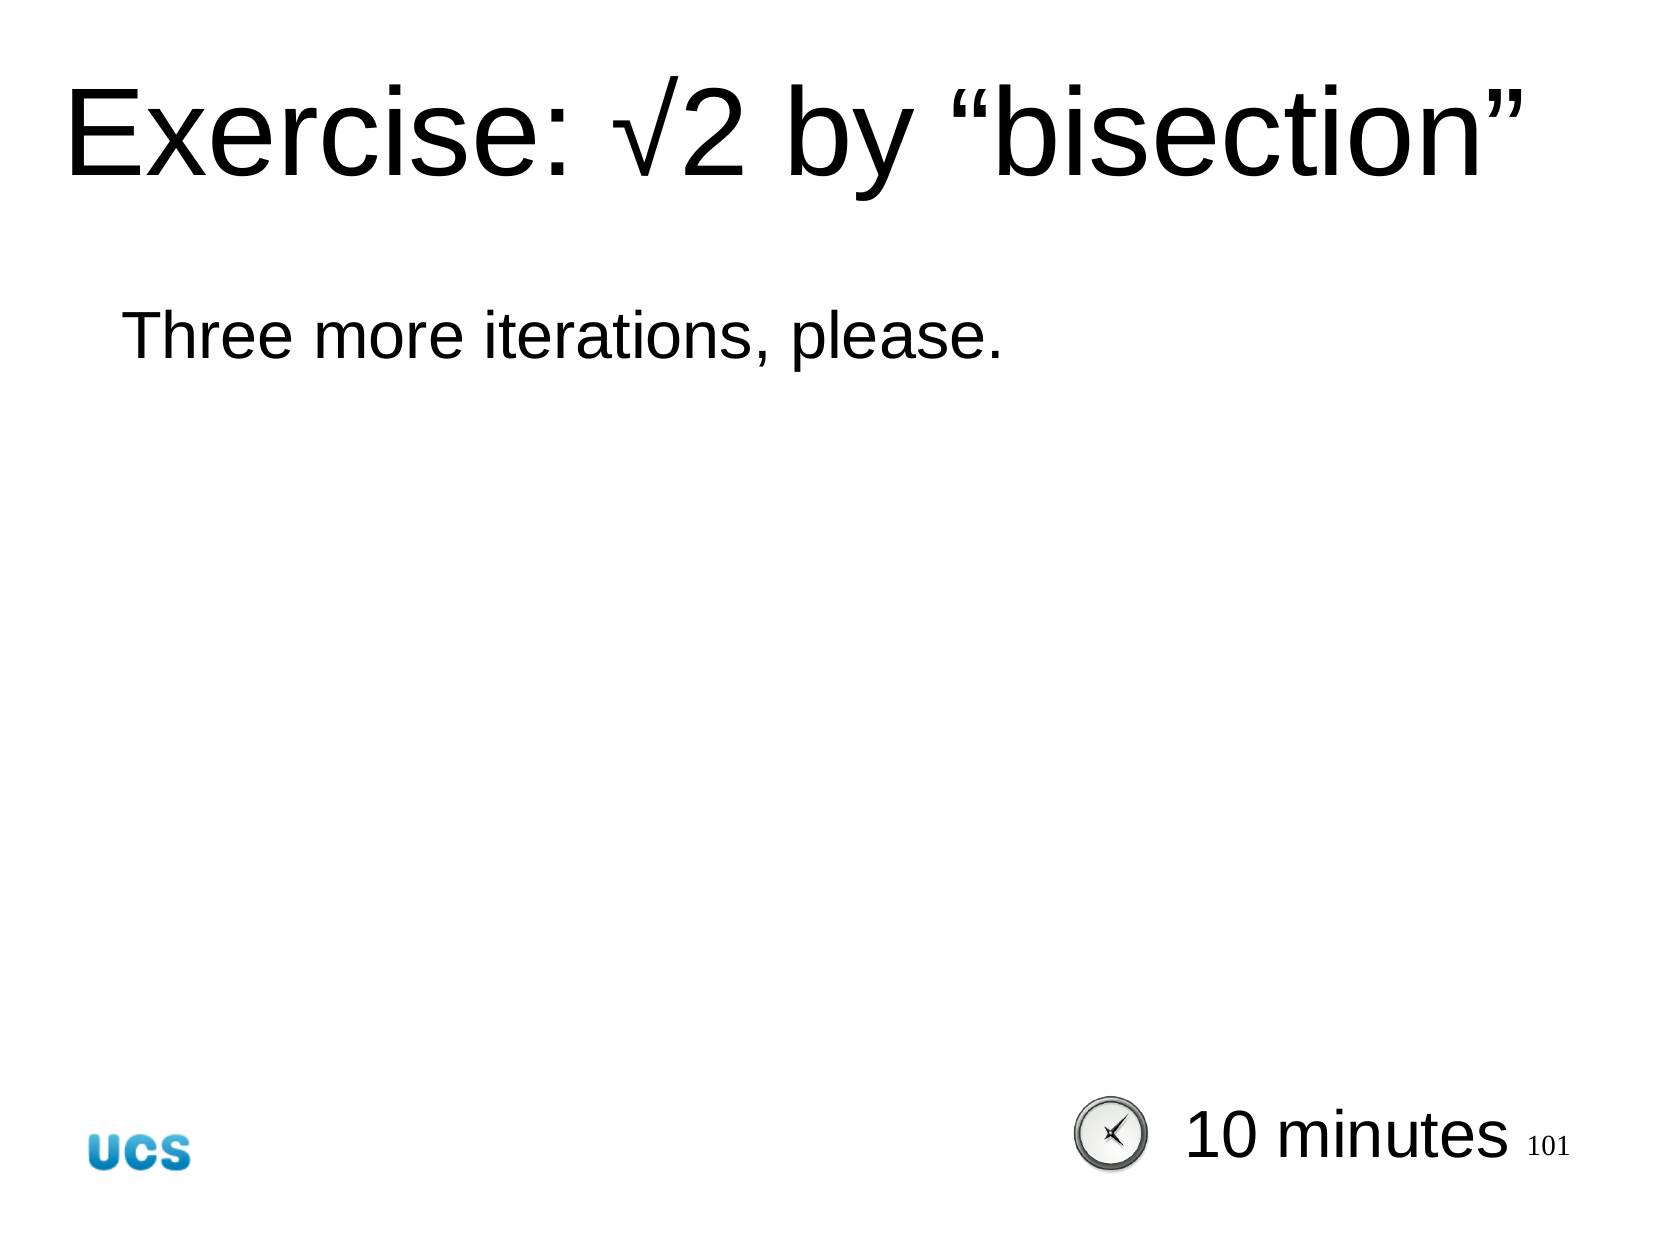

Exercise: √2 by “bisection”
Three more iterations, please.
10 minutes
101